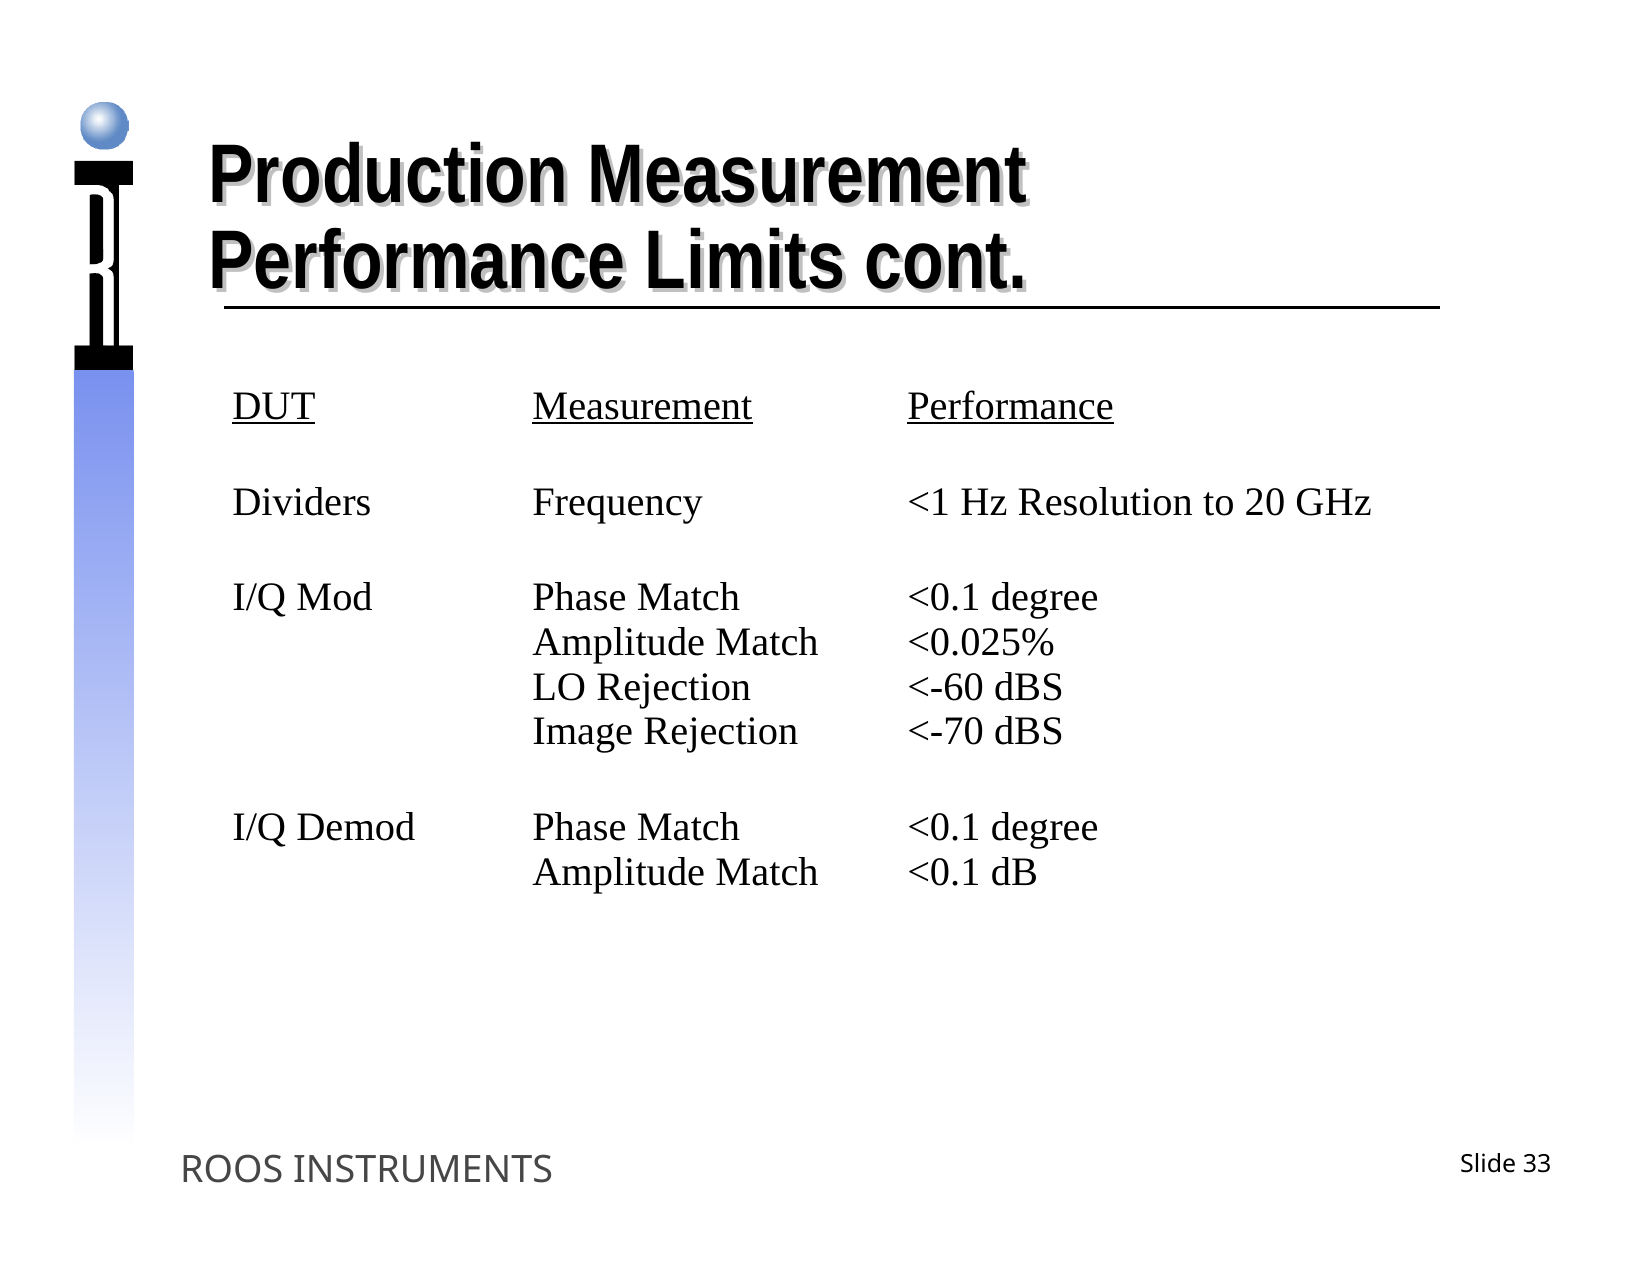

Production Measurement Performance Limits cont.
DUT			Measurement			Performance
Dividers			Frequency			<1 Hz Resolution to 20 GHz
I/Q Mod			Phase Match			<0.1 degree
				Amplitude Match		<0.025%
				LO Rejection			<-60 dBS
				Image Rejection		<-70 dBS
I/Q Demod		Phase Match			<0.1 degree
				Amplitude Match		<0.1 dB
33